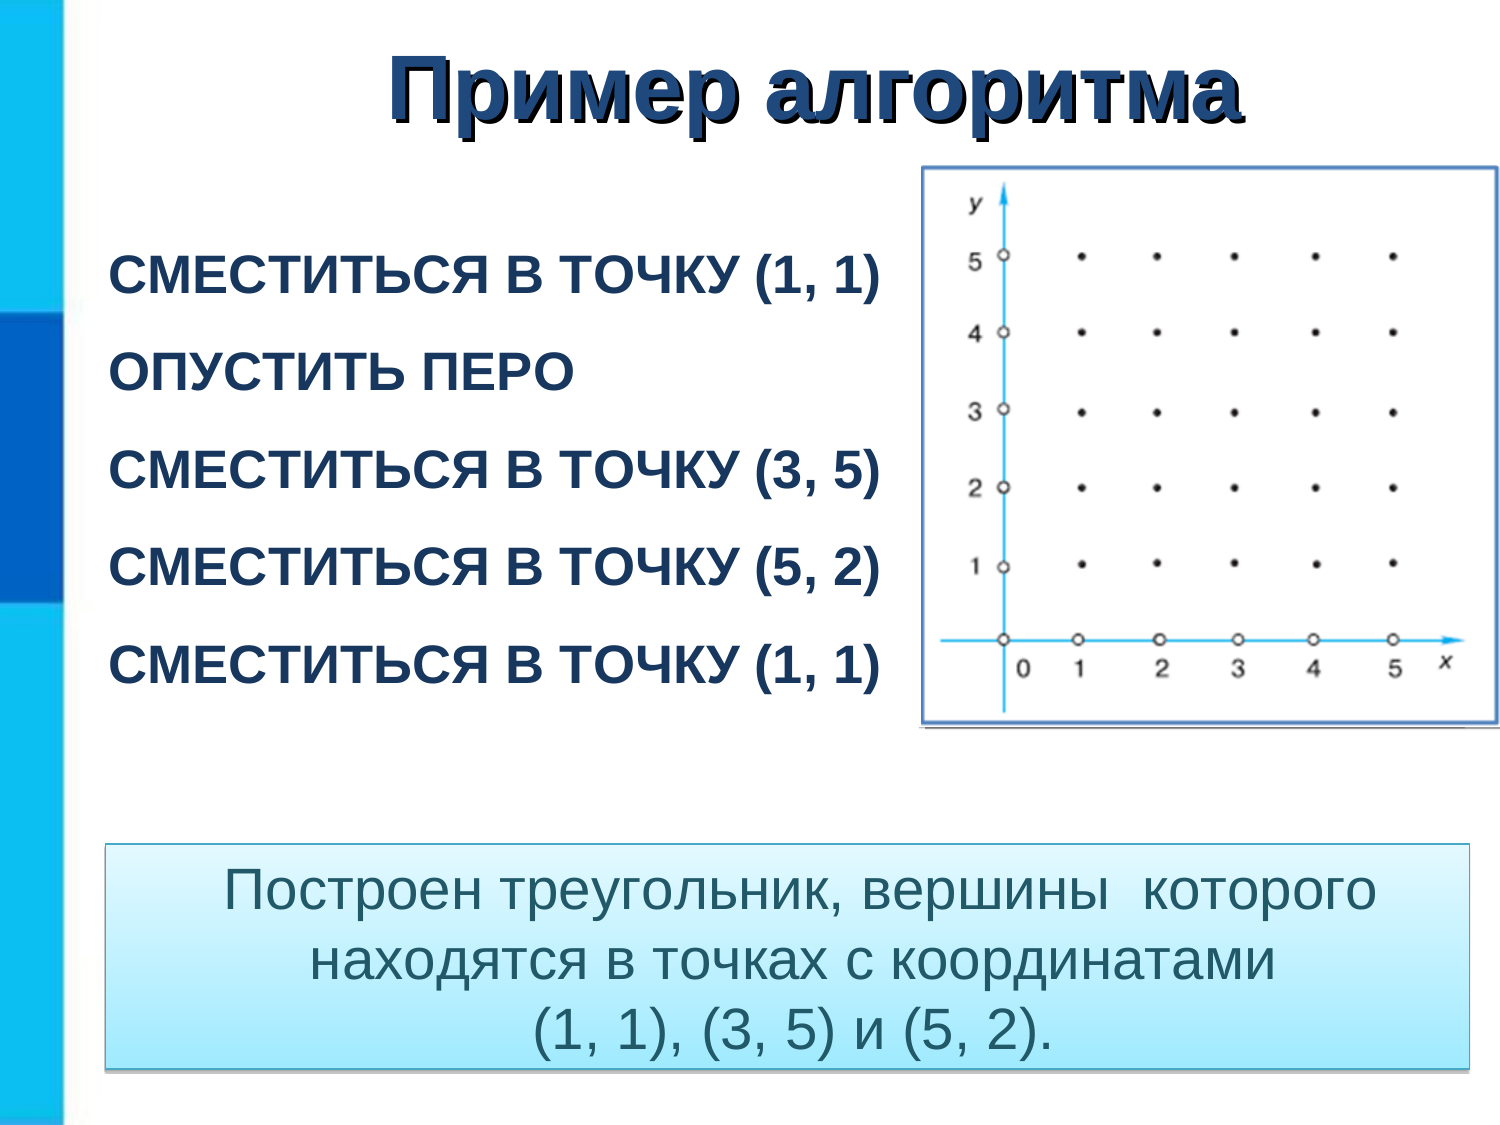

# Пример алгоритма
СМЕСТИТЬСЯ В ТОЧКУ (1, 1)
ОПУСТИТЬ ПЕРО
СМЕСТИТЬСЯ В ТОЧКУ (3, 5)
СМЕСТИТЬСЯ В ТОЧКУ (5, 2)
СМЕСТИТЬСЯ В ТОЧКУ (1, 1)
Построен треугольник, вершины которого находятся в точках с координатами
(1, 1), (3, 5) и (5, 2).